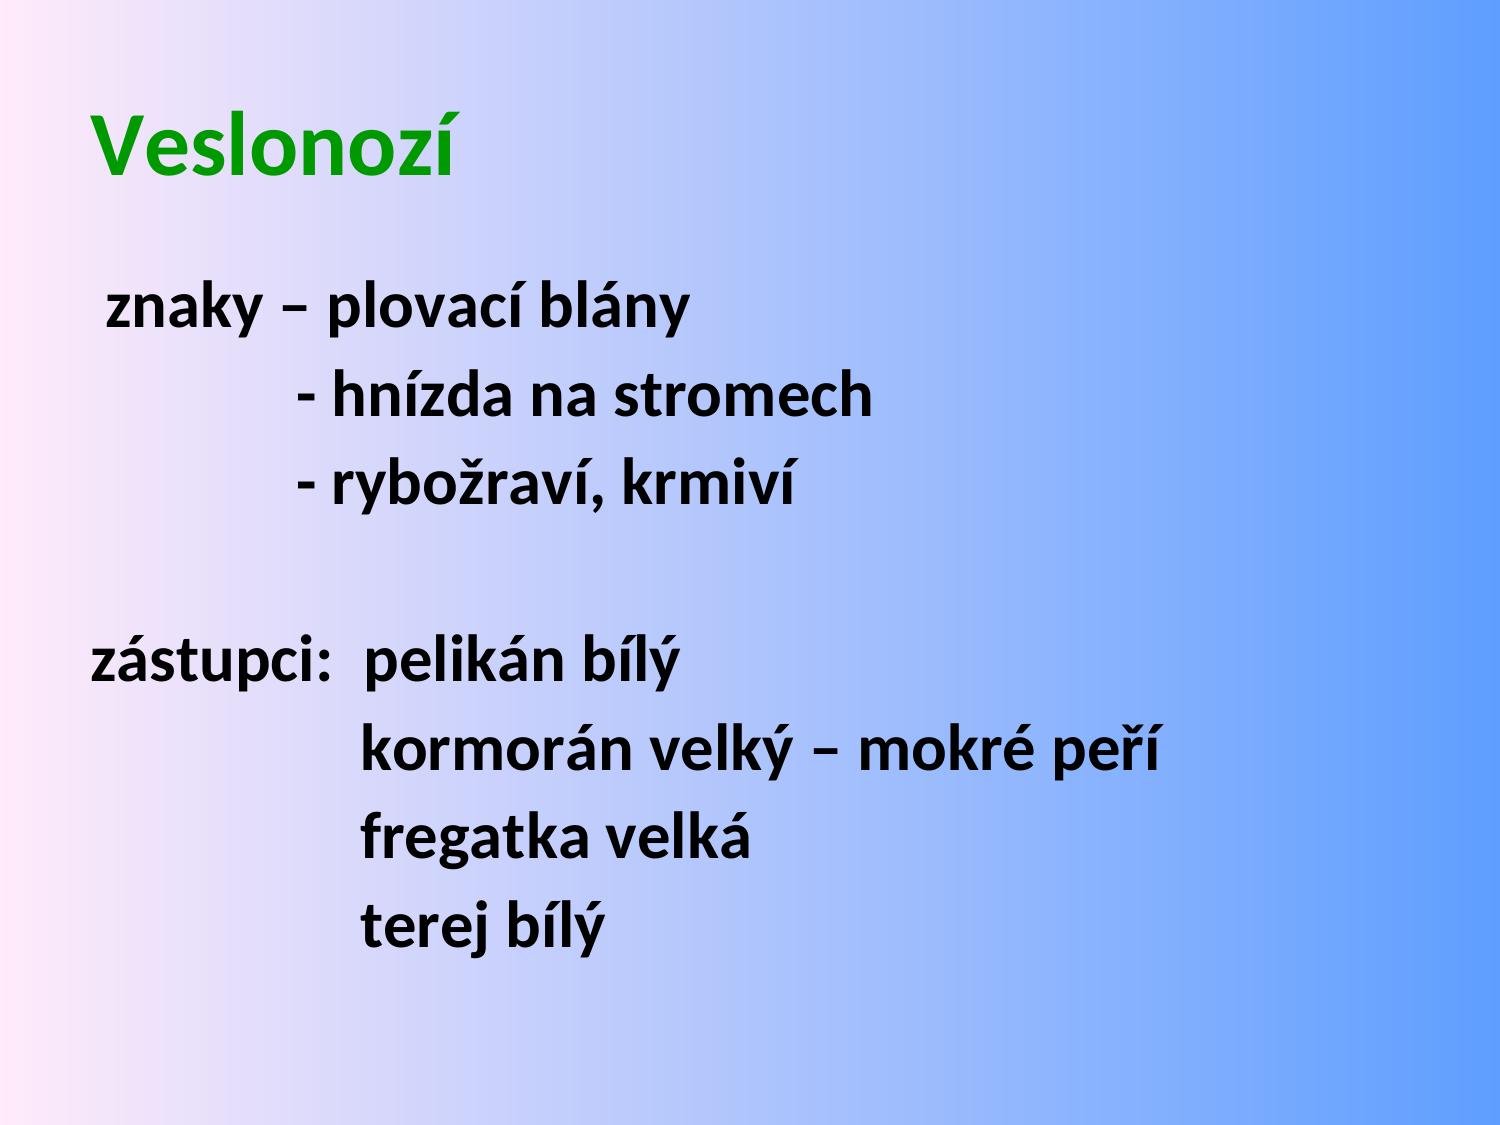

# Veslonozí
 znaky – plovací blány
	 - hnízda na stromech
	 - rybožraví, krmiví
zástupci: pelikán bílý
		 kormorán velký – mokré peří
		 fregatka velká
		 terej bílý